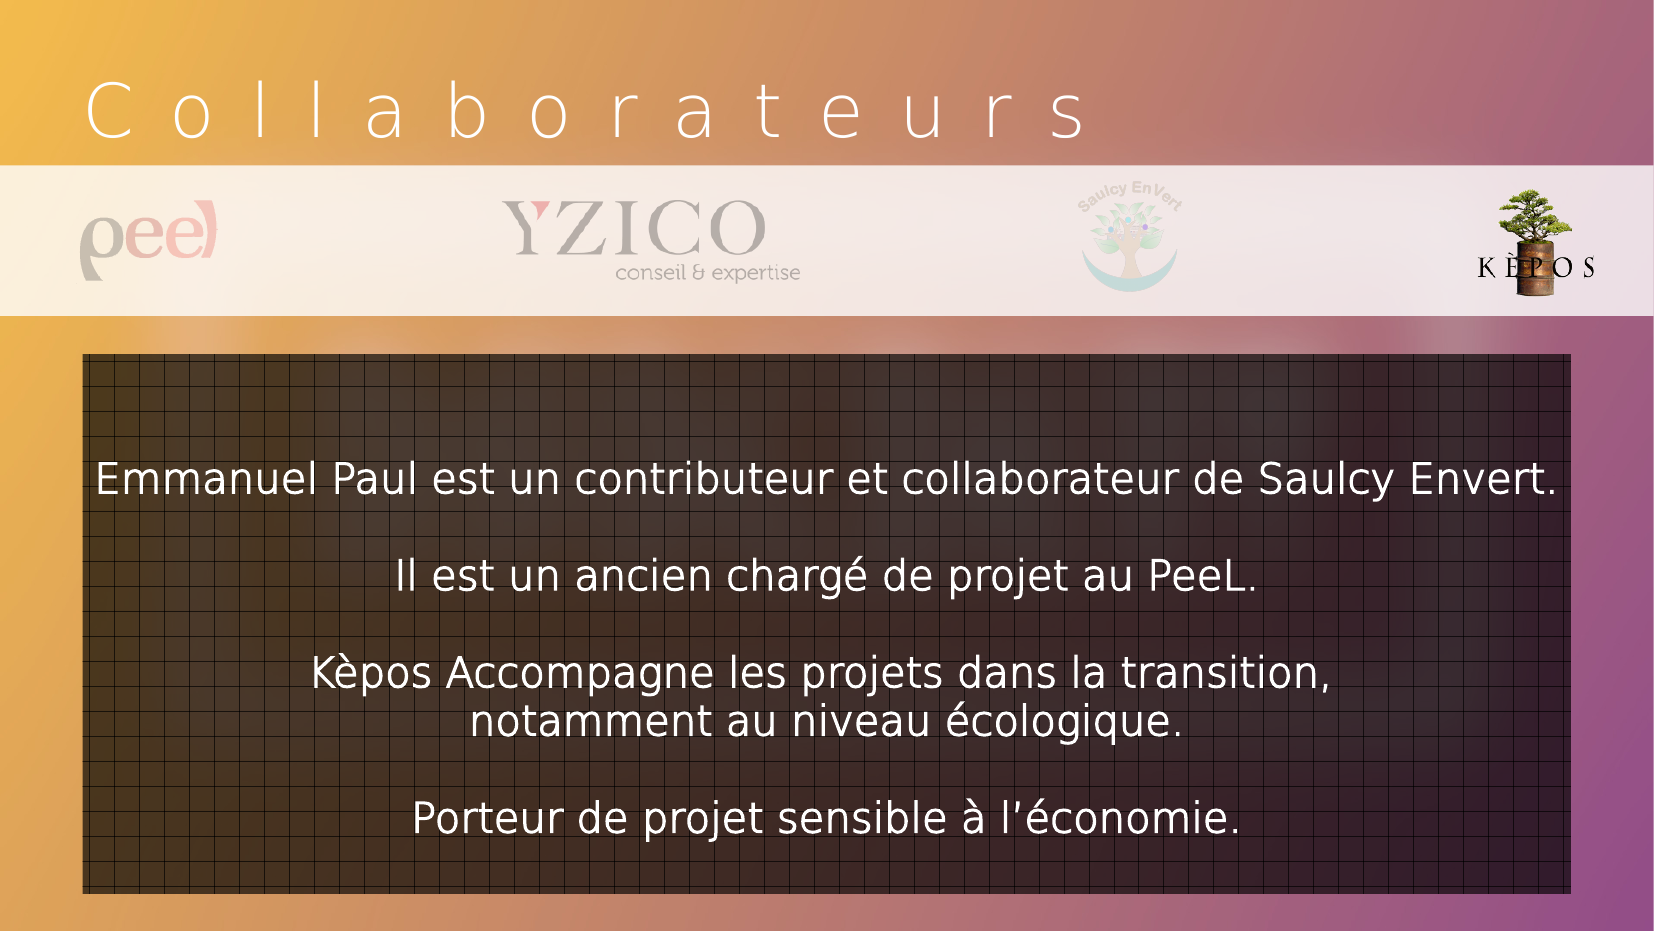

# Collaborateurs
Emmanuel Paul est un contributeur et collaborateur de Saulcy Envert.
Il est un ancien chargé de projet au PeeL.
Kèpos Accompagne les projets dans la transition,
notamment au niveau écologique.
Porteur de projet sensible à l’économie.